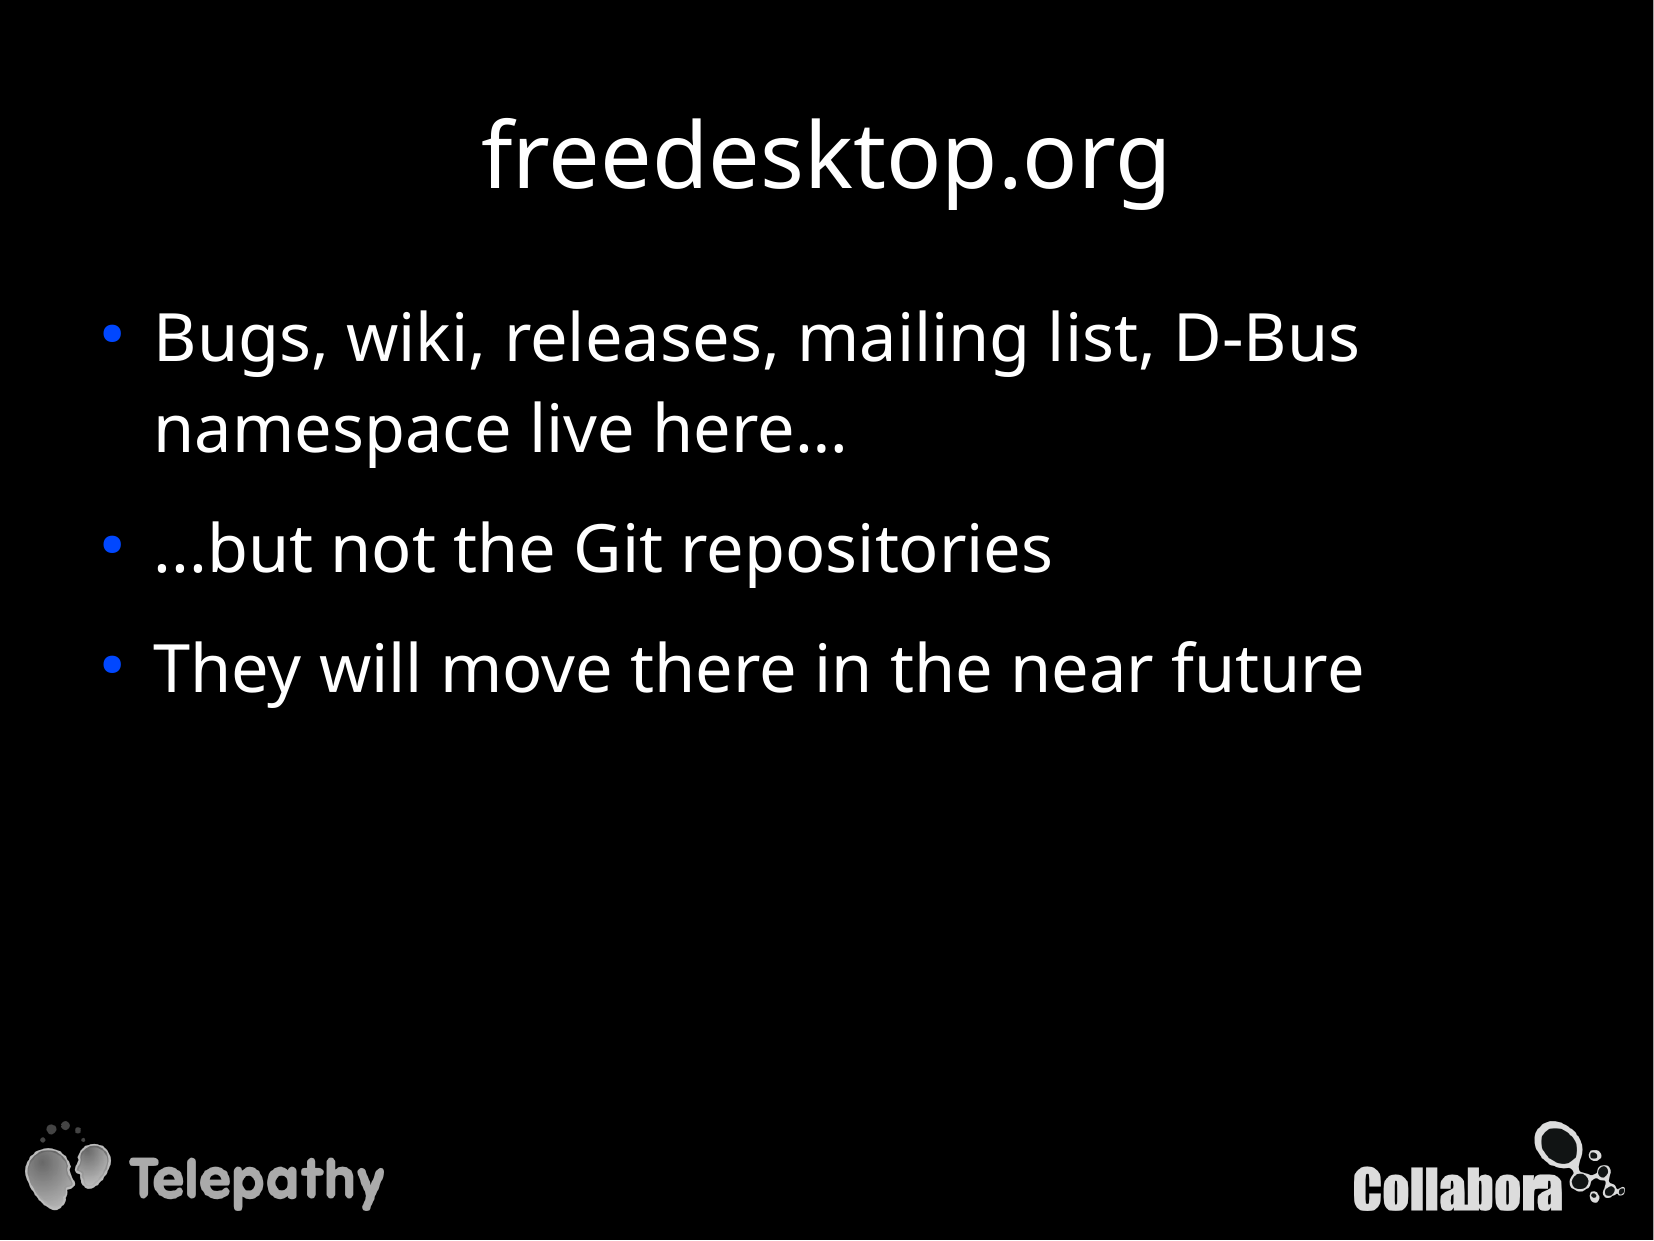

# freedesktop.org
Bugs, wiki, releases, mailing list, D-Bus namespace live here…
...but not the Git repositories
They will move there in the near future